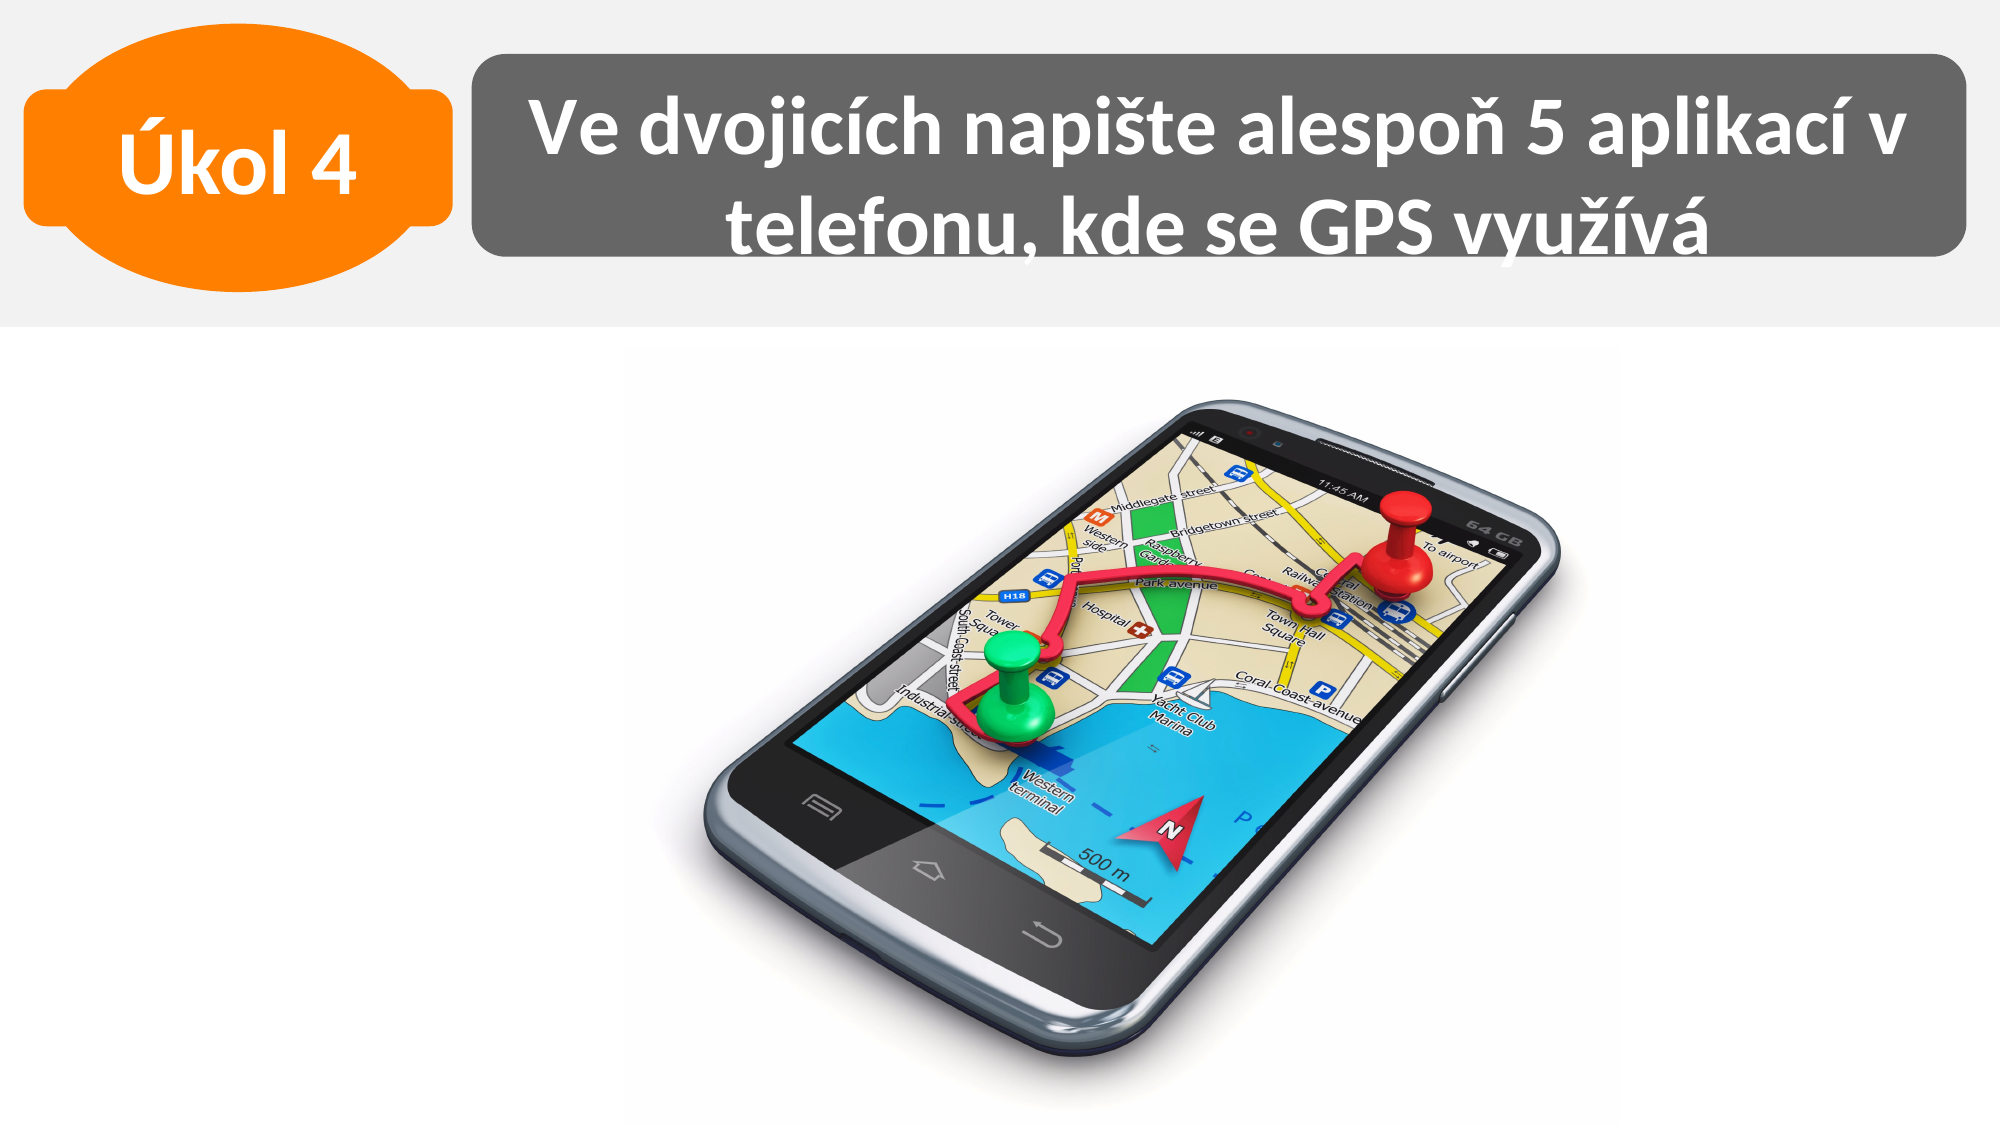

Úkol 4
Úkol č. 1
Ve dvojicích napište alespoň 5 aplikací v telefonu, kde se GPS využívá